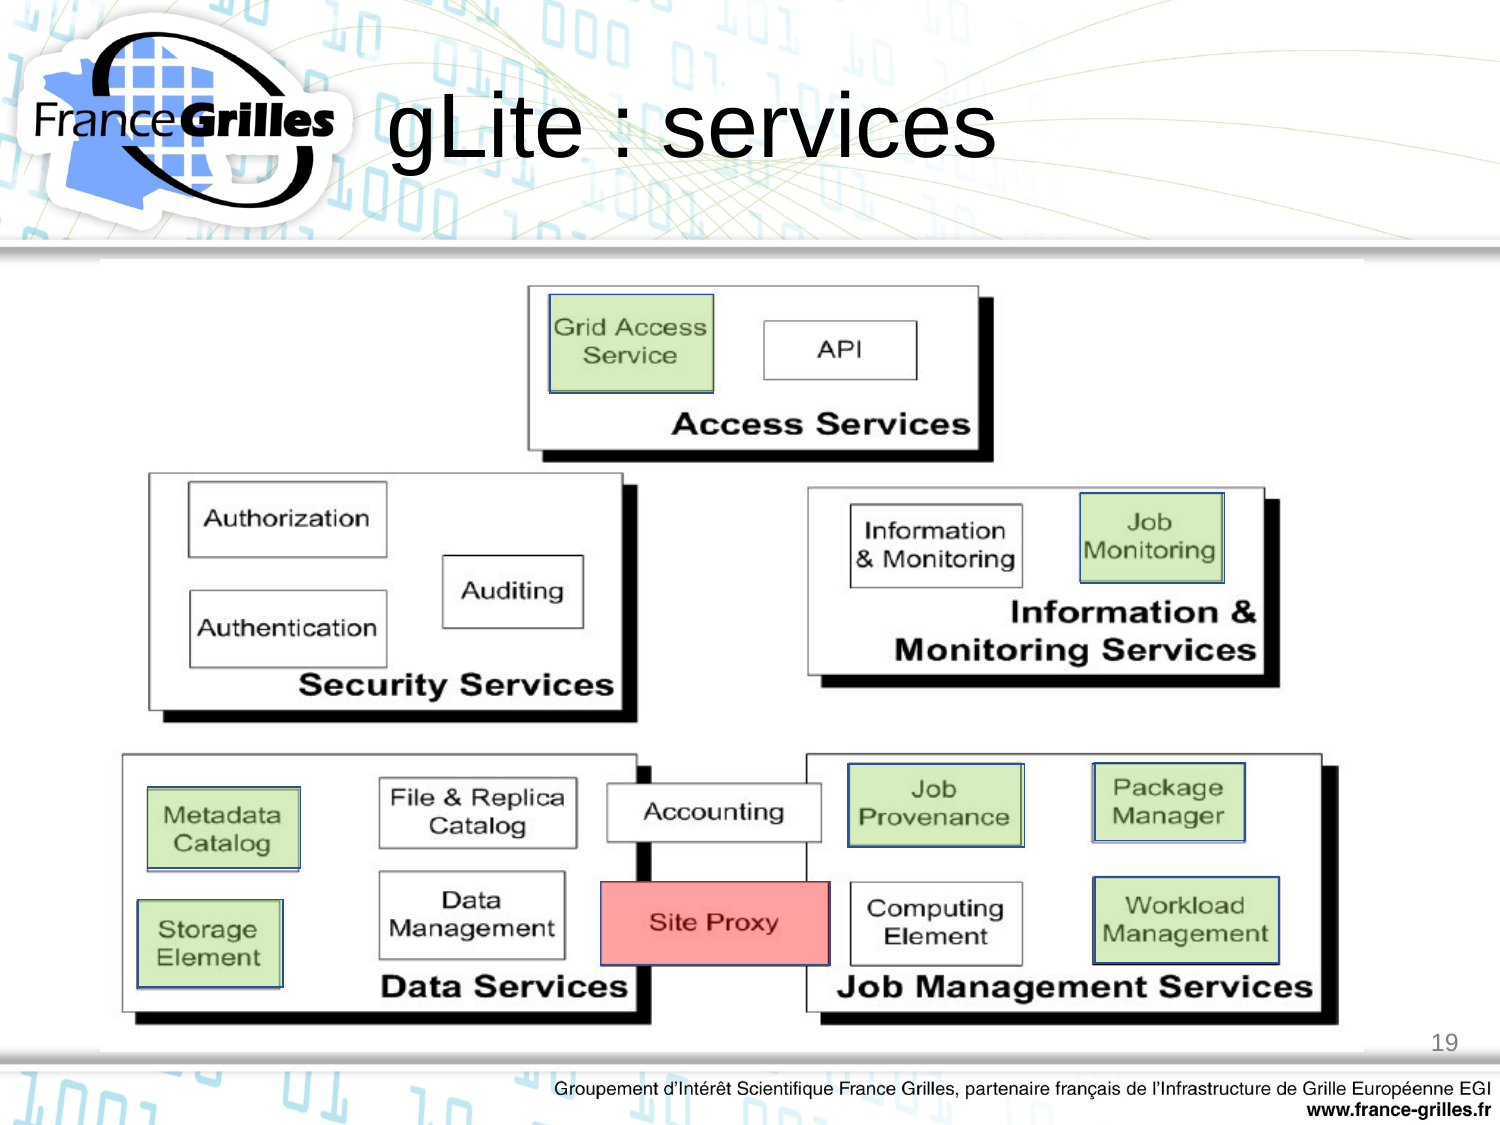

# gLite : services
19
Introduction aux grilles